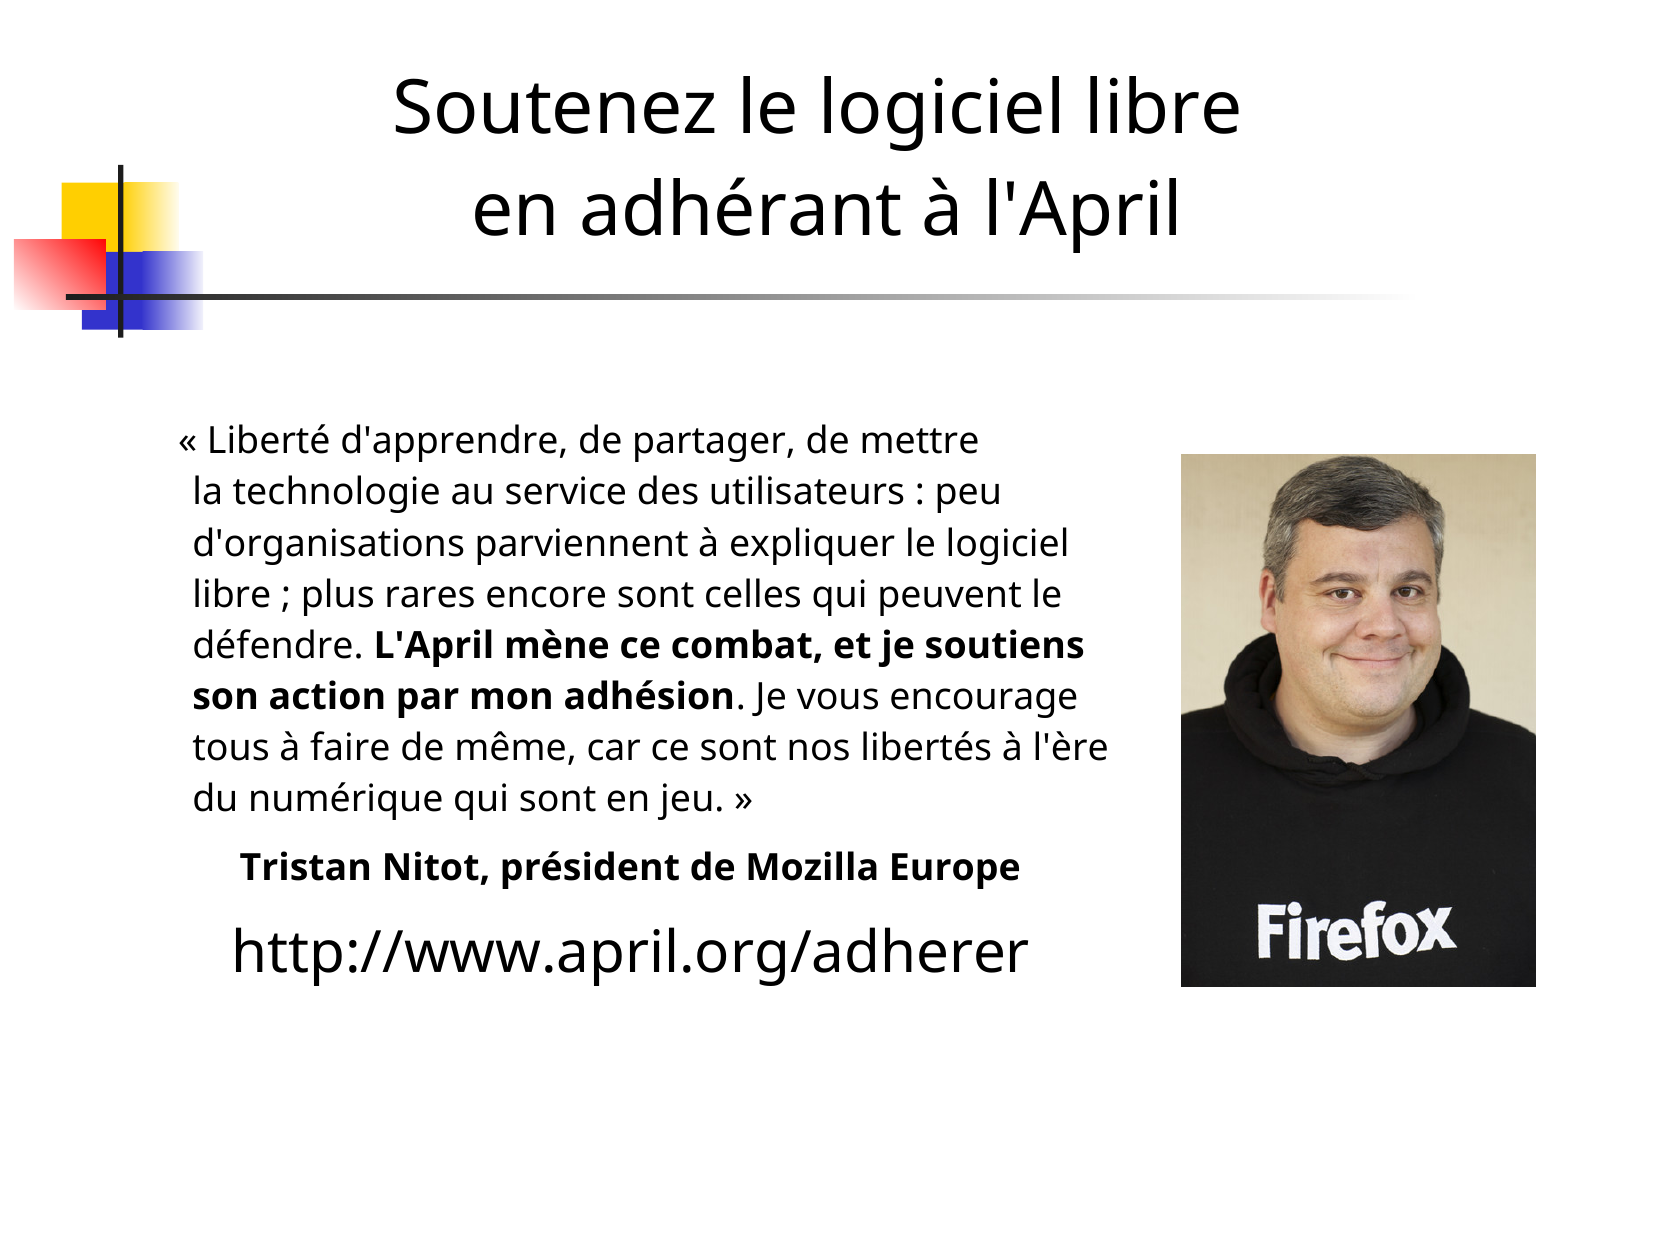

# Soutenez le logiciel libre en adhérant à l'April
 « Liberté d'apprendre, de partager, de mettre la technologie au service des utilisateurs : peu d'organisations parviennent à expliquer le logiciel libre ; plus rares encore sont celles qui peuvent le défendre. L'April mène ce combat, et je soutiens son action par mon adhésion. Je vous encourage tous à faire de même, car ce sont nos libertés à l'ère du numérique qui sont en jeu. »
Tristan Nitot, président de Mozilla Europe
http://www.april.org/adherer